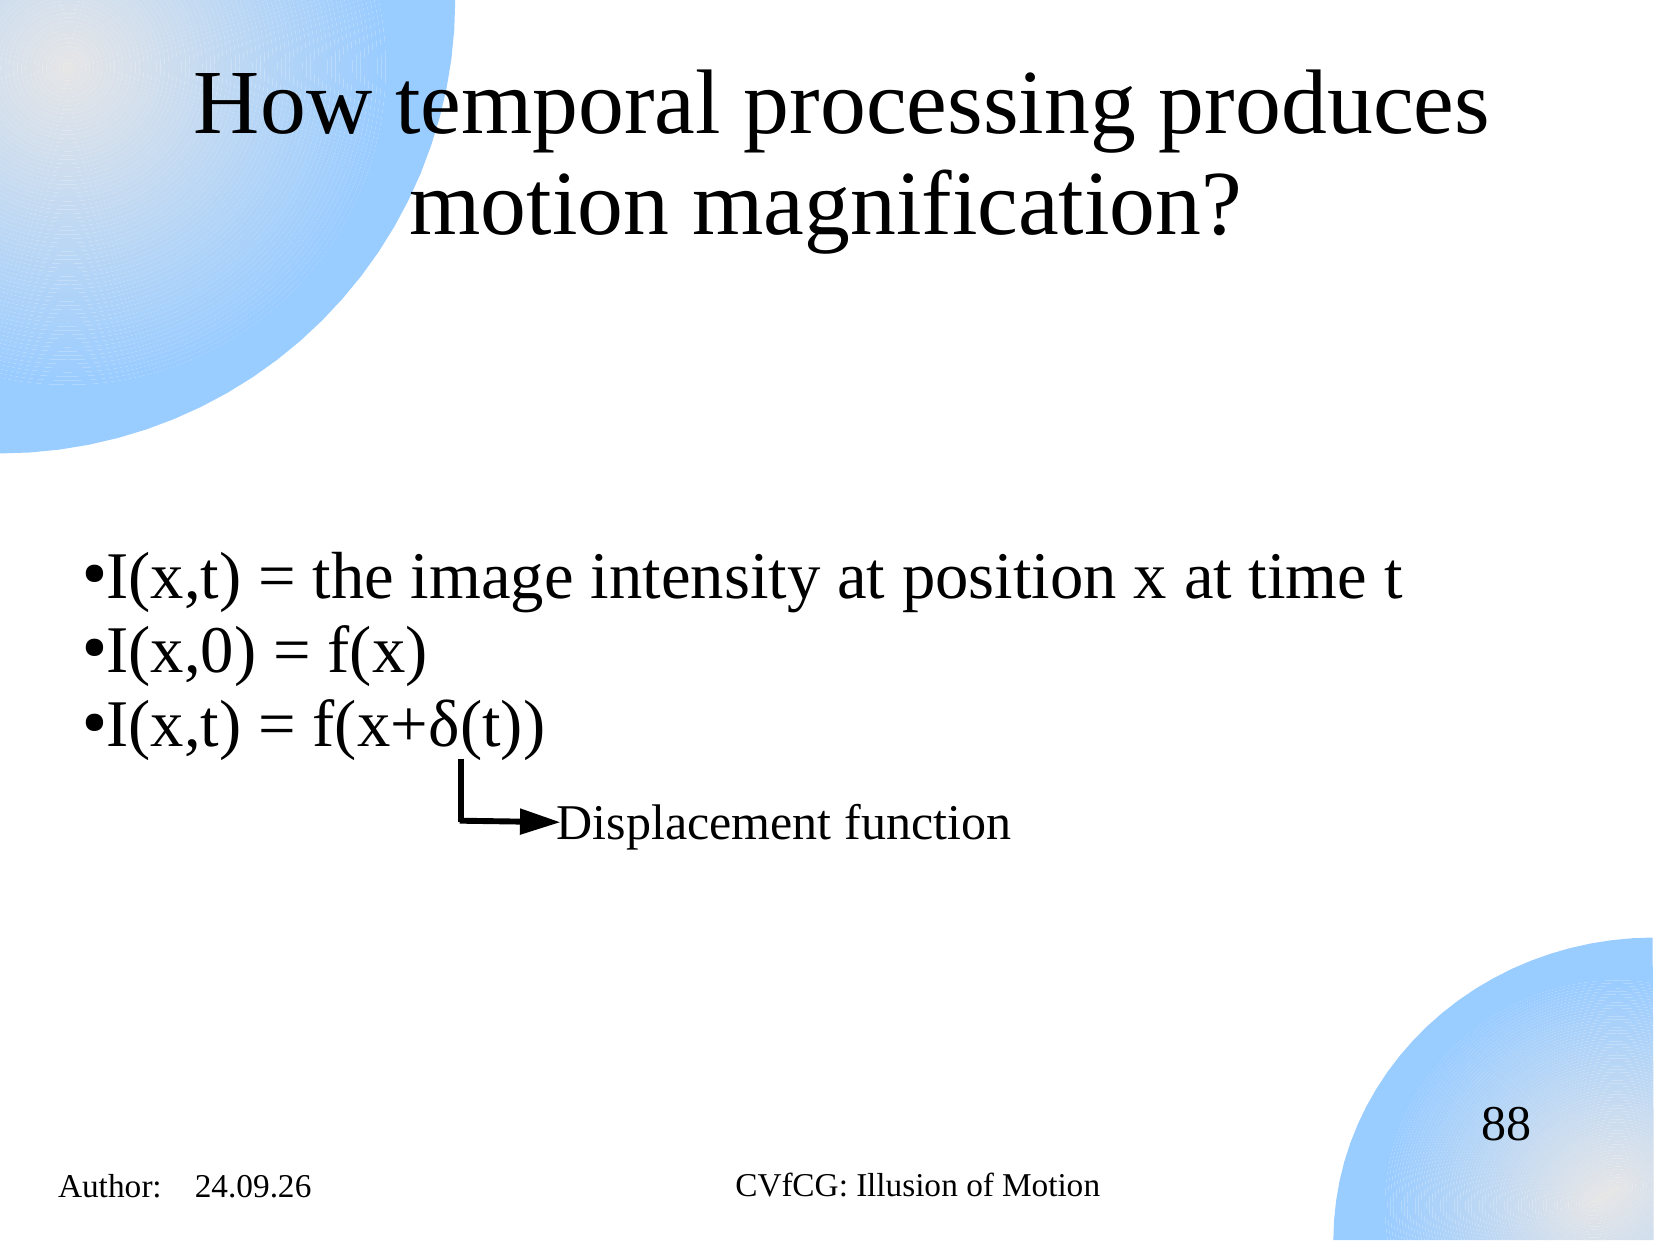

# How temporal processing produces motion magnification?
I(x,t) = the image intensity at position x at time t
I(x,0) = f(x)
I(x,t) = f(x+δ(t))
Displacement function
CVfCG: Illusion of Motion